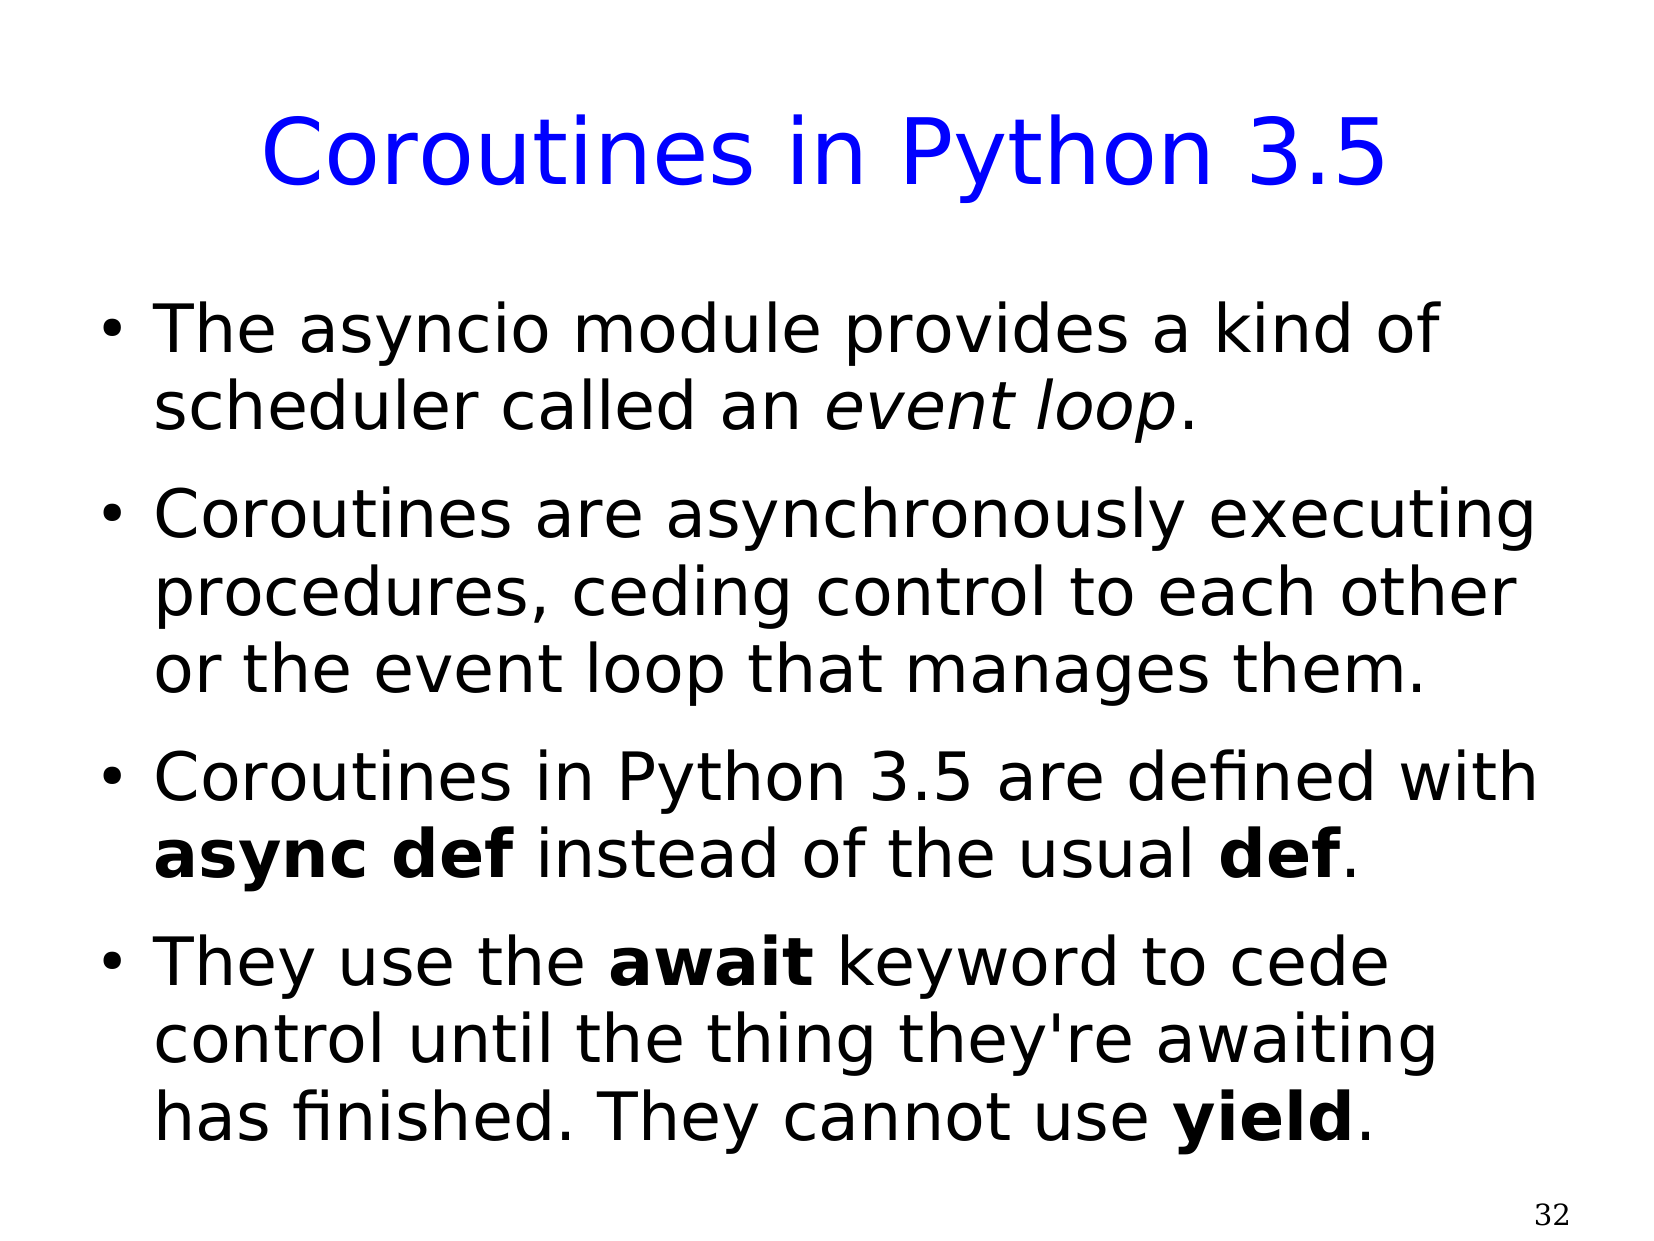

# Coroutines in Python 3.5
The asyncio module provides a kind of scheduler called an event loop.
Coroutines are asynchronously executing procedures, ceding control to each other or the event loop that manages them.
Coroutines in Python 3.5 are defined with async def instead of the usual def.
They use the await keyword to cede control until the thing they're awaiting has finished. They cannot use yield.
32